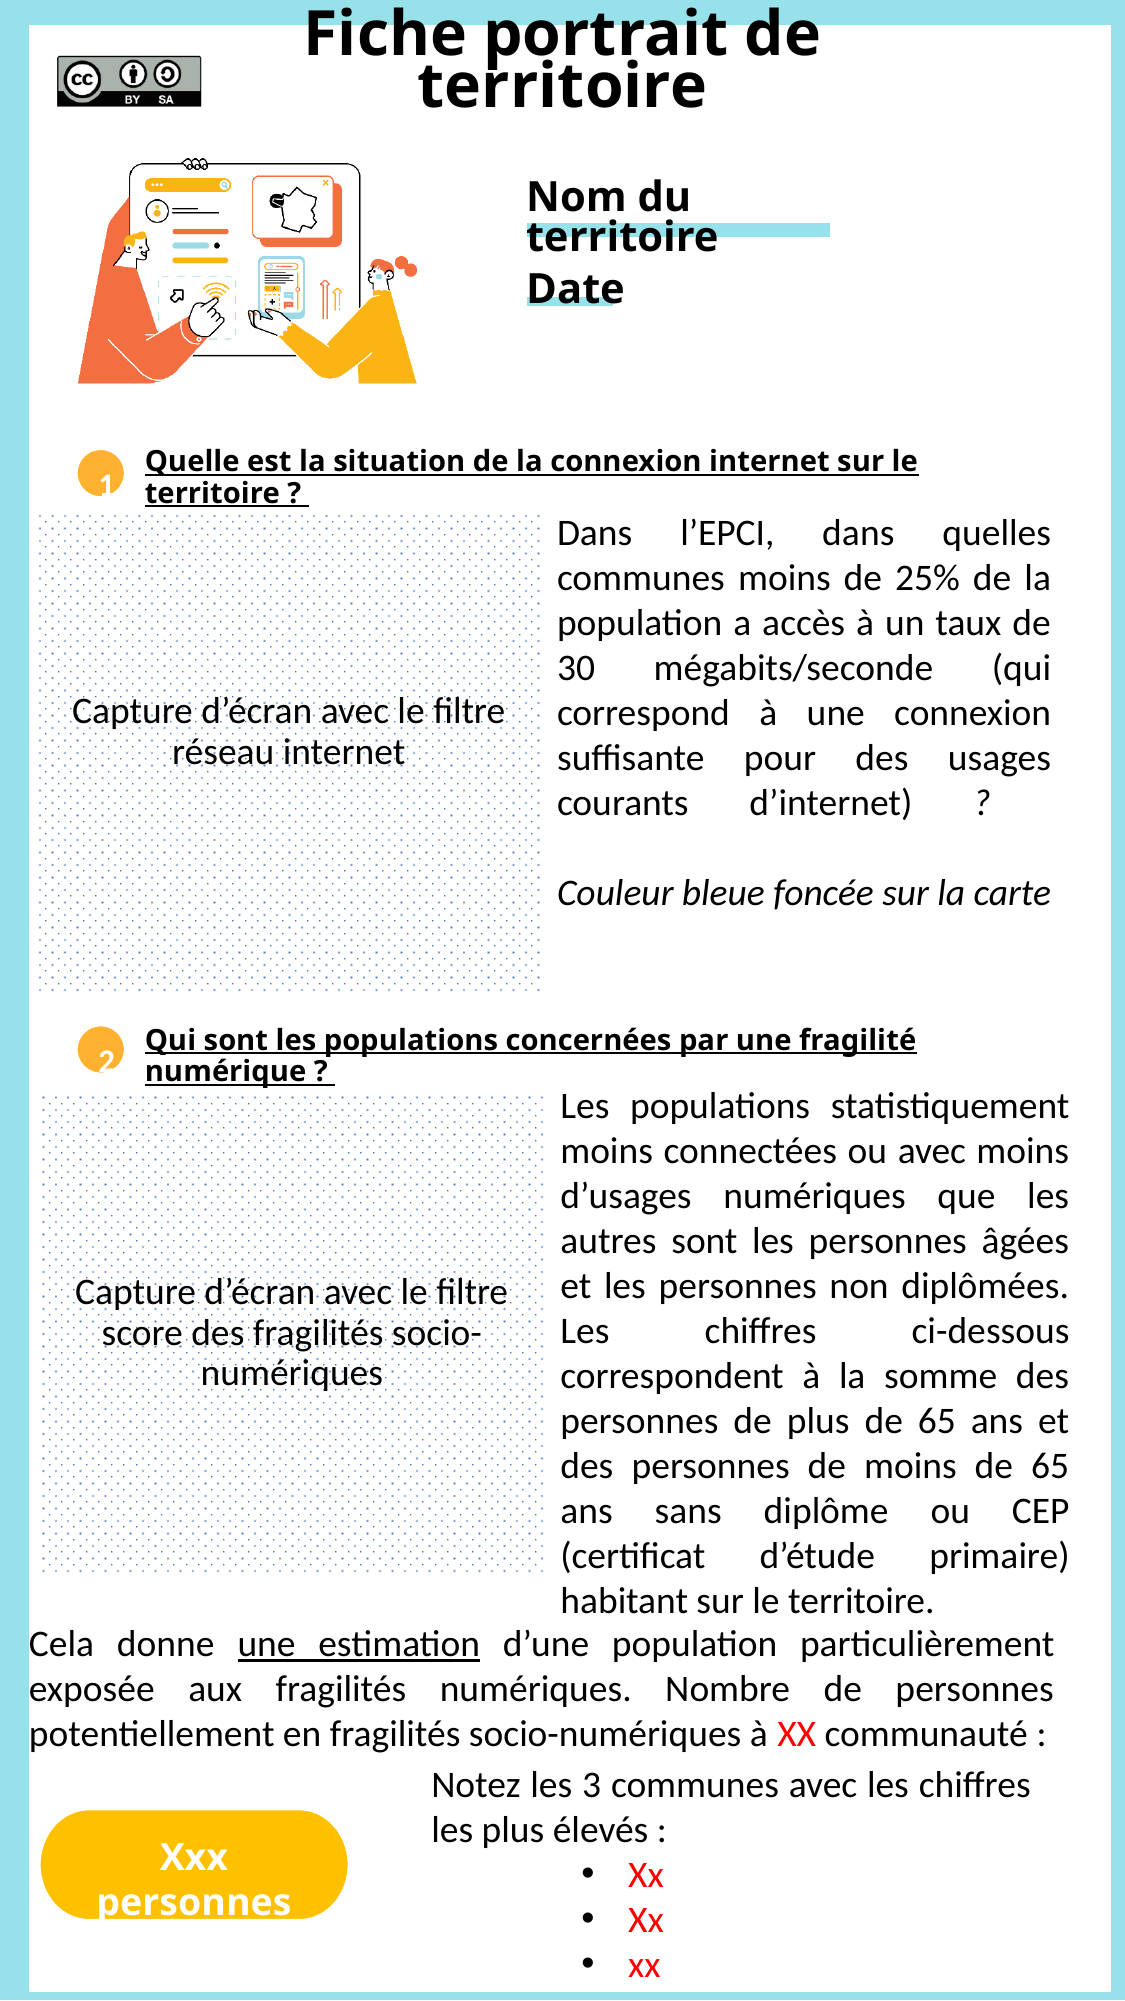

Fiche portrait de territoire
Nom du territoire
Date
Quelle est la situation de la connexion internet sur le territoire ?
1
Dans l’EPCI, dans quelles communes moins de 25% de la population a accès à un taux de 30 mégabits/seconde (qui correspond à une connexion suffisante pour des usages courants d’internet) ?
Couleur bleue foncée sur la carte
# Capture d’écran avec le filtre réseau internet
Qui sont les populations concernées par une fragilité numérique ?
2
Les populations statistiquement moins connectées ou avec moins d’usages numériques que les autres sont les personnes âgées et les personnes non diplômées. Les chiffres ci-dessous correspondent à la somme des personnes de plus de 65 ans et des personnes de moins de 65 ans sans diplôme ou CEP (certificat d’étude primaire) habitant sur le territoire.
Capture d’écran avec le filtre score des fragilités socio-numériques
Cela donne une estimation d’une population particulièrement exposée aux fragilités numériques. Nombre de personnes potentiellement en fragilités socio-numériques à XX communauté :
Notez les 3 communes avec les chiffres les plus élevés :
Xx
Xx
xx
Xxx personnes